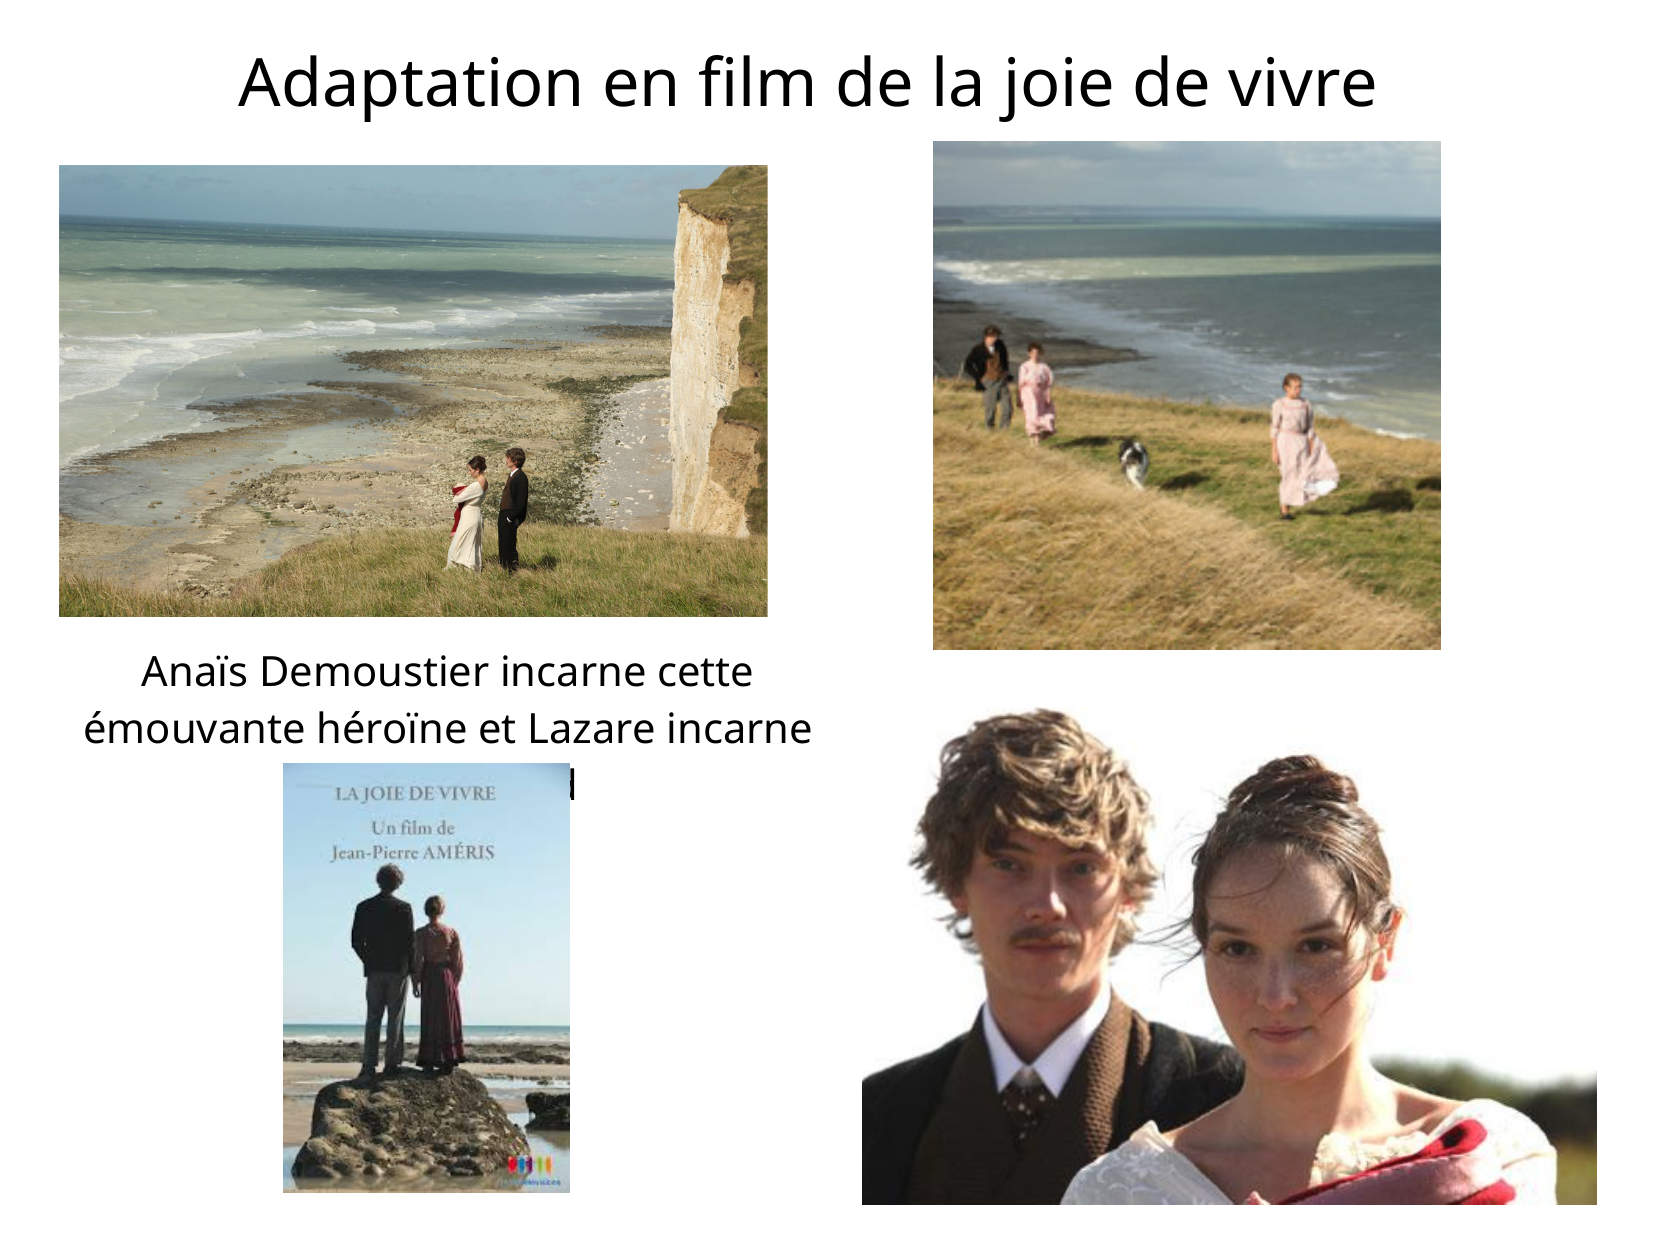

Adaptation en film de la joie de vivre
Anaïs Demoustier incarne cette émouvante héroïne et Lazare incarne Swann Arlaud